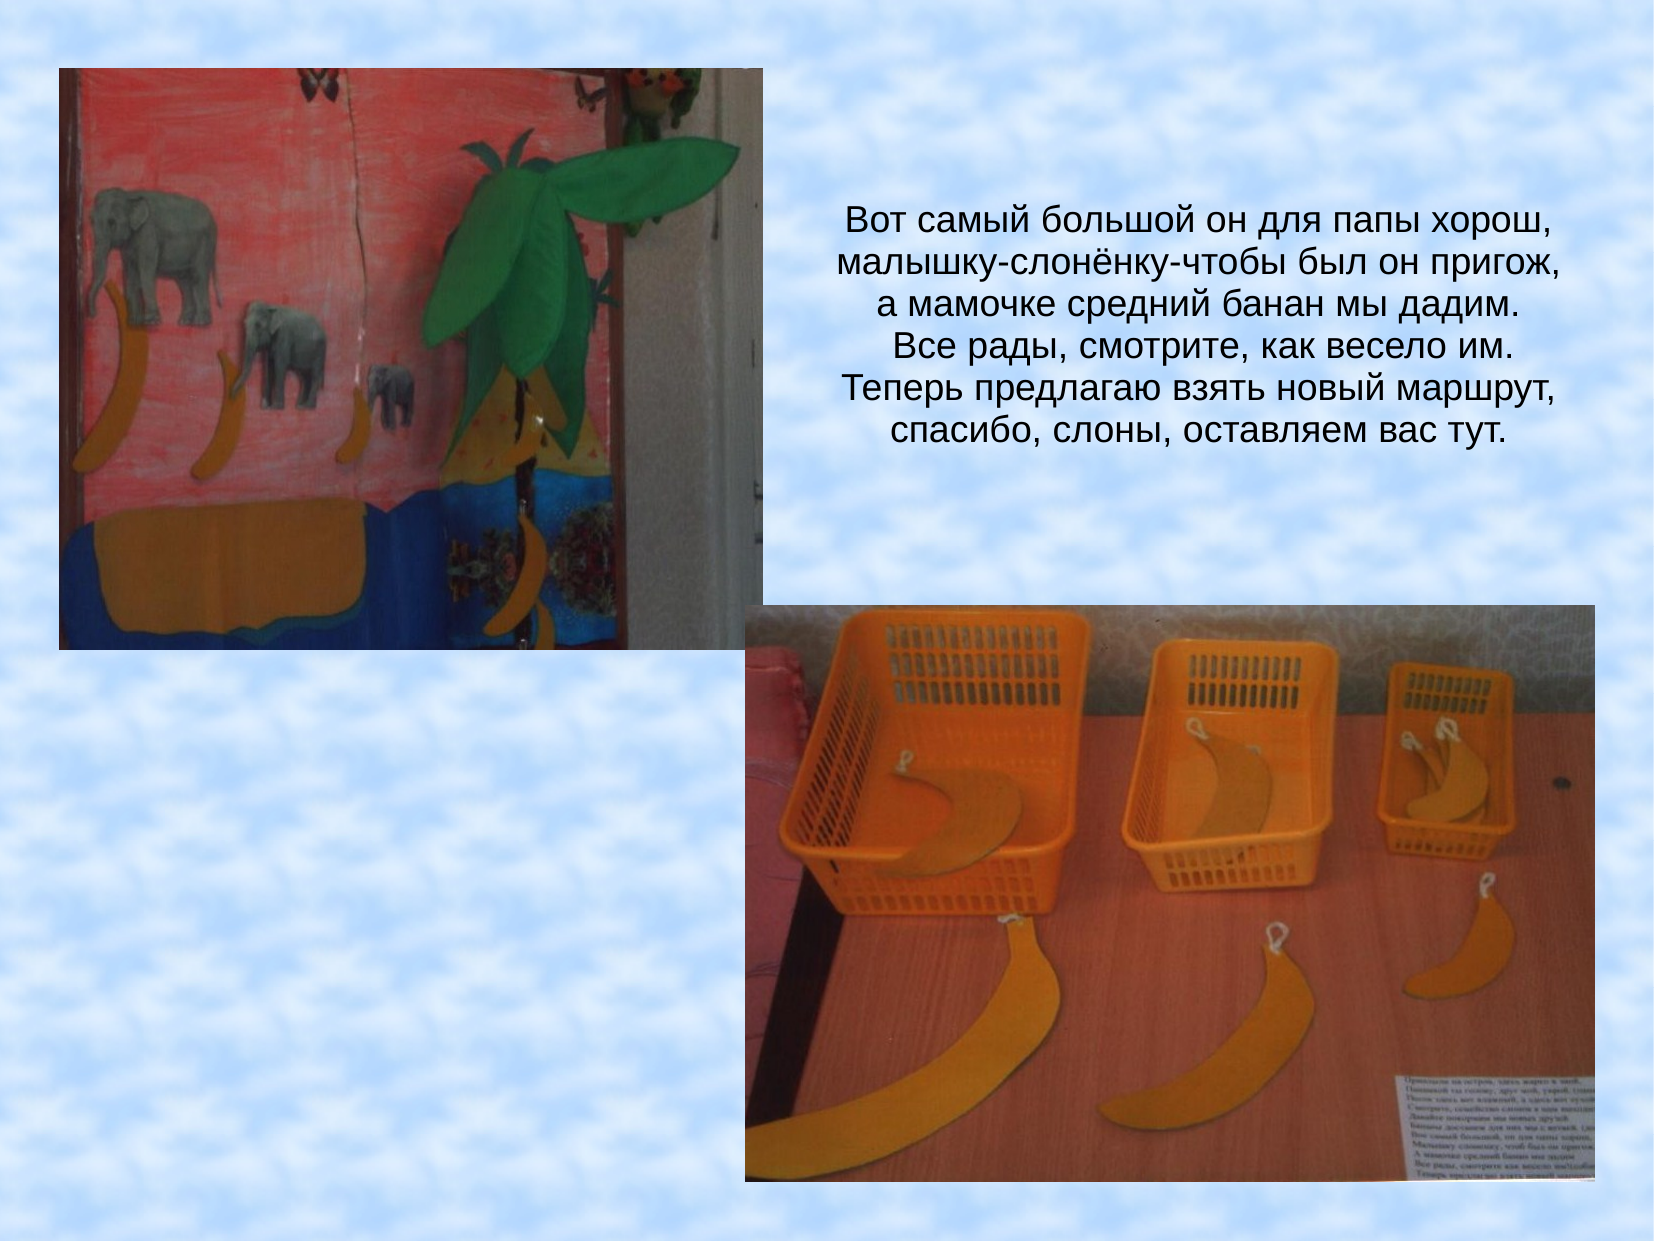

# Вот самый большой он для папы хорош, малышку-слонёнку-чтобы был он пригож, а мамочке средний банан мы дадим. Все рады, смотрите, как весело им. Теперь предлагаю взять новый маршрут, спасибо, слоны, оставляем вас тут.